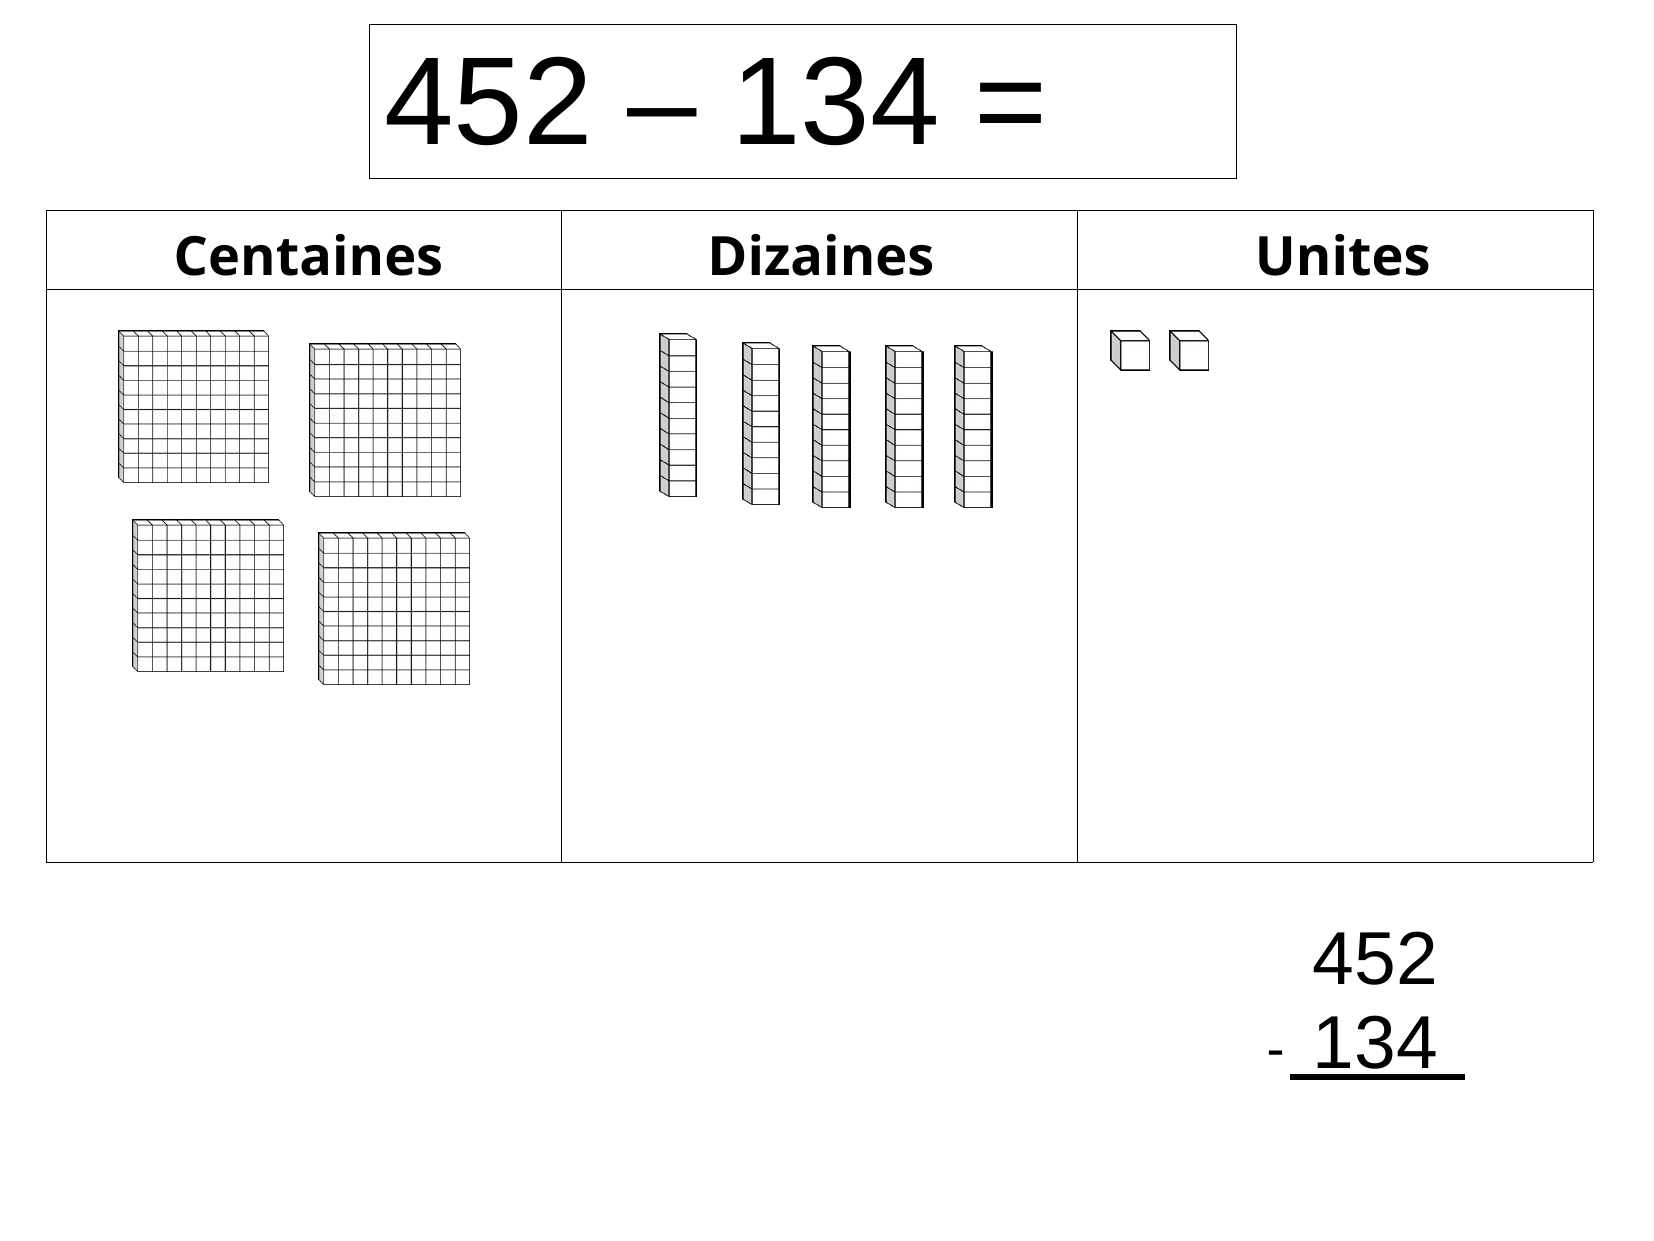

452 – 134 =
| | | |
| --- | --- | --- |
| | | |
Centaines
Dizaines
Unites
452
134
-